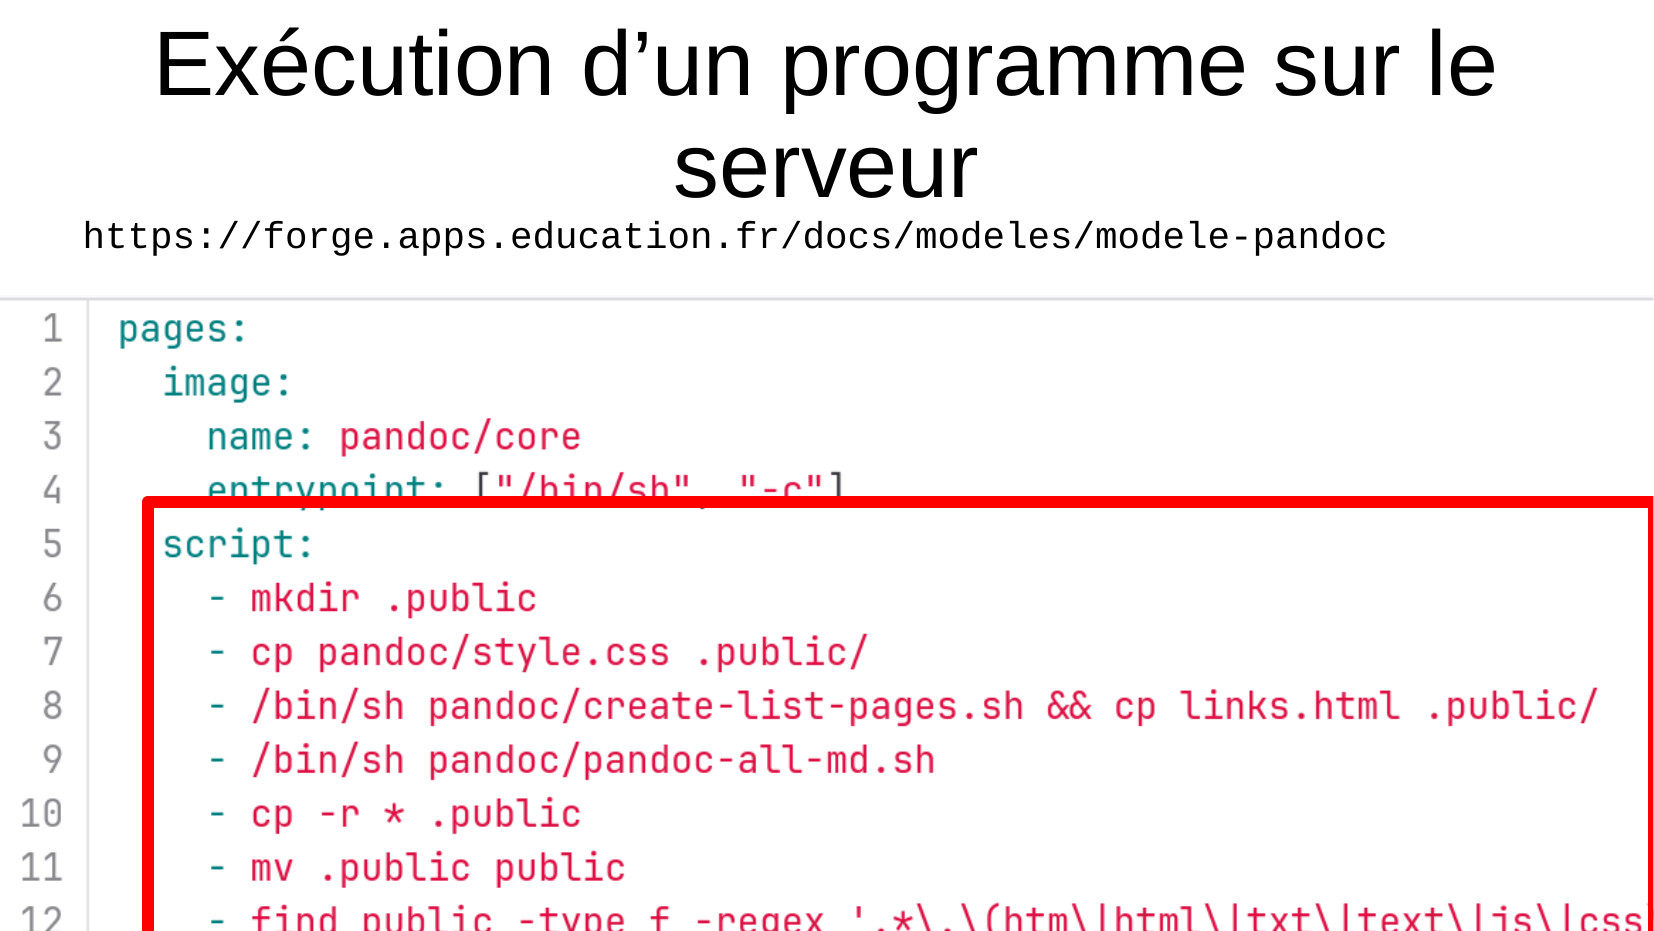

# Exécution d’un programme sur le serveur
https://forge.apps.education.fr/docs/modeles/modele-pandoc